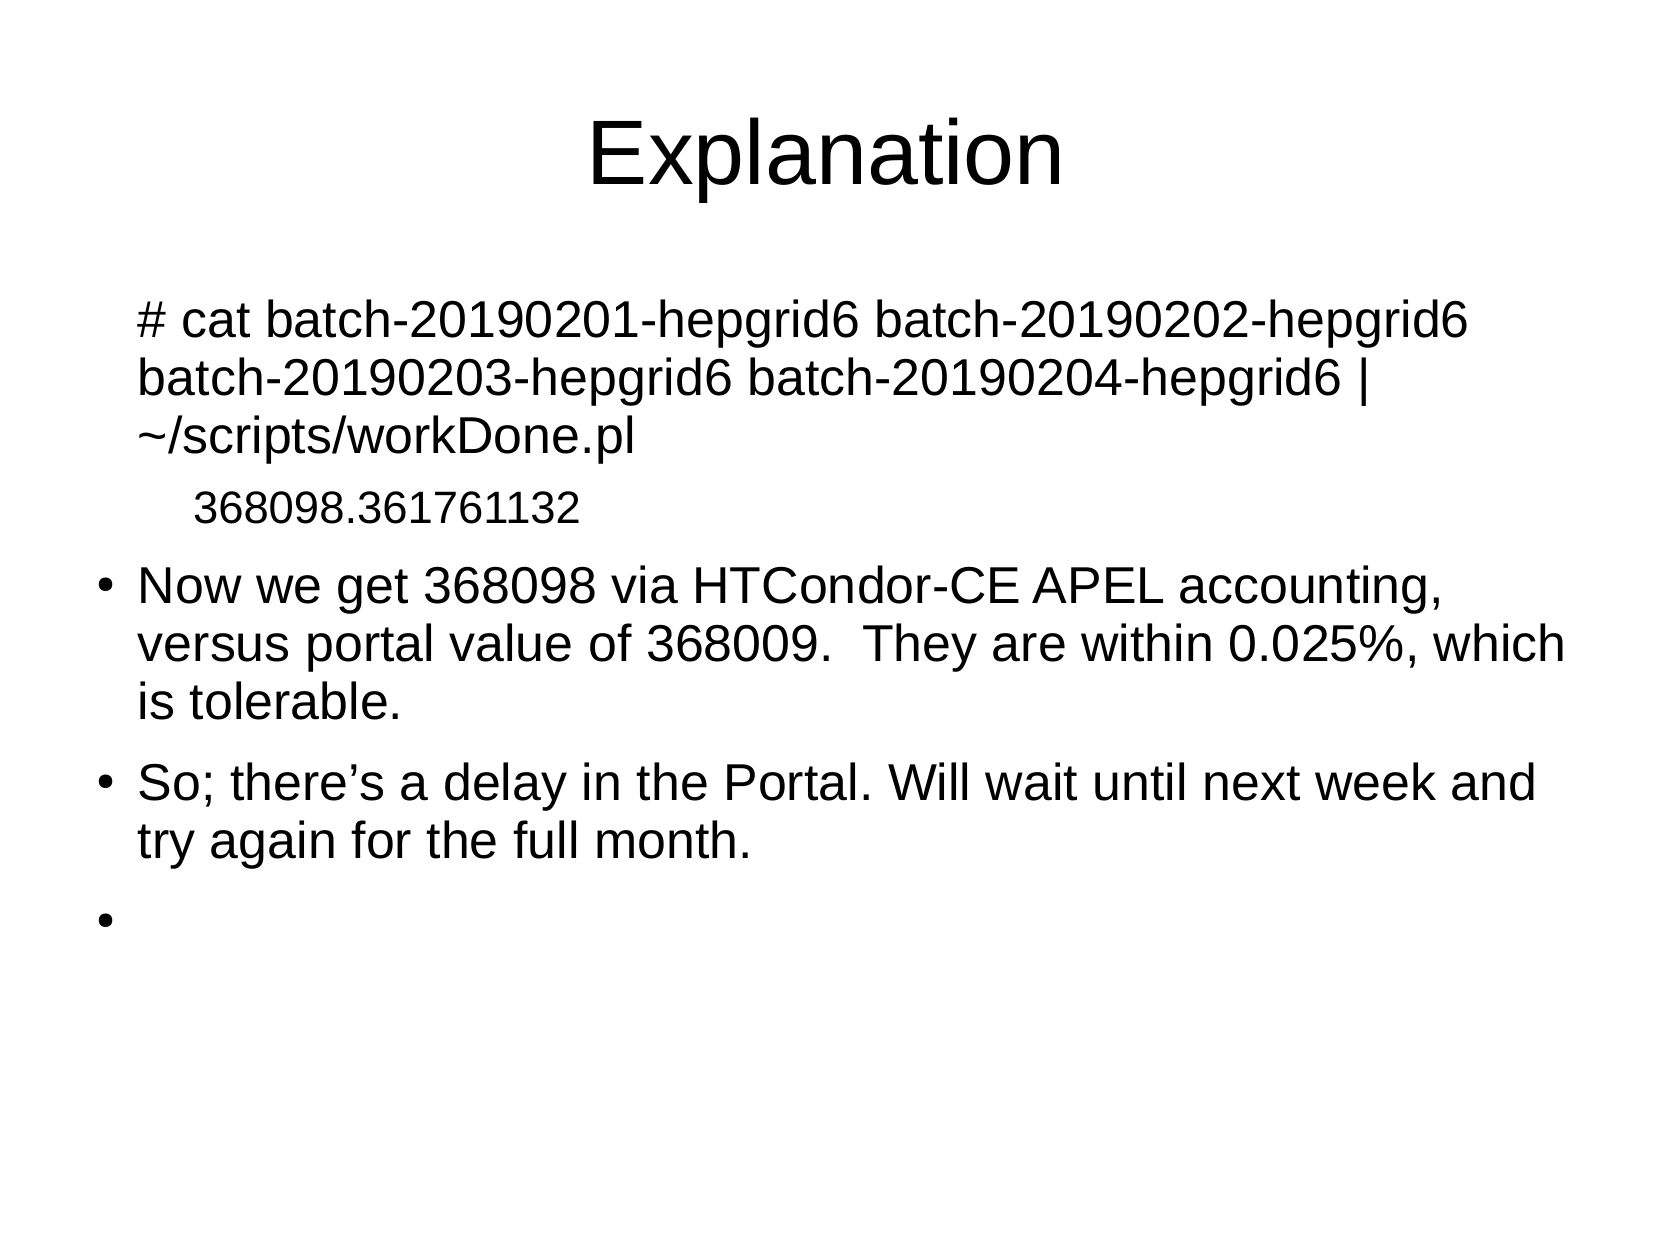

# Explanation
# cat batch-20190201-hepgrid6 batch-20190202-hepgrid6 batch-20190203-hepgrid6 batch-20190204-hepgrid6 | ~/scripts/workDone.pl
368098.361761132
Now we get 368098 via HTCondor-CE APEL accounting, versus portal value of 368009. They are within 0.025%, which is tolerable.
So; there’s a delay in the Portal. Will wait until next week and try again for the full month.